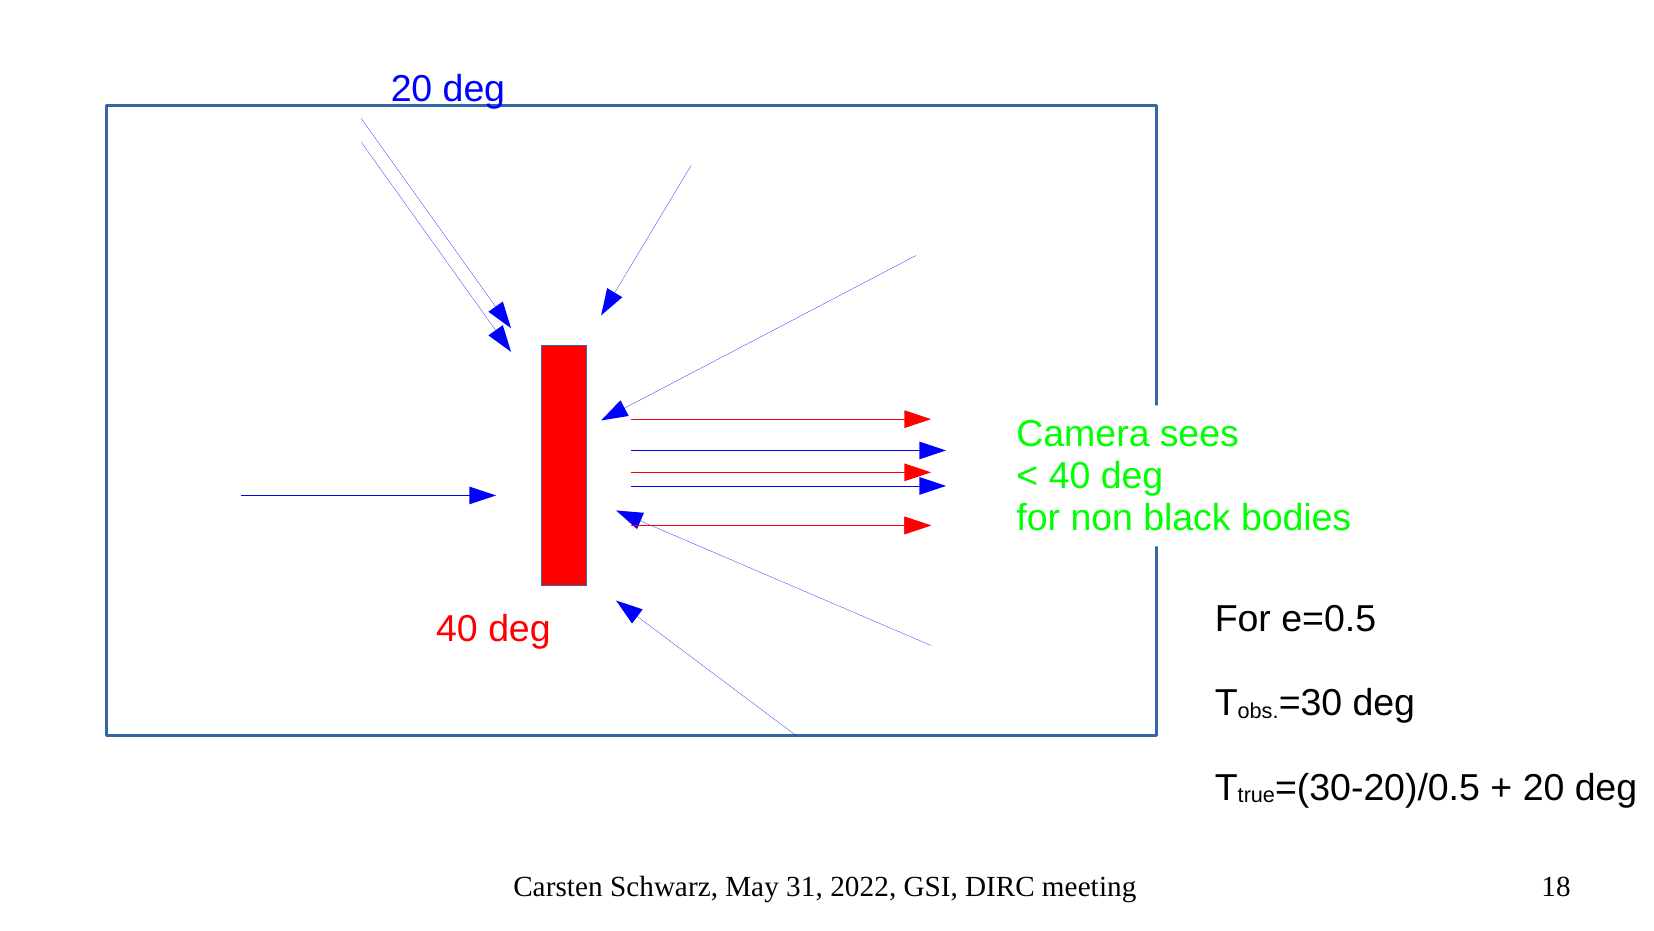

20 deg
Camera sees
< 40 deg
for non black bodies
For e=0.5
Tobs.=30 deg
Ttrue=(30-20)/0.5 + 20 deg
40 deg
18